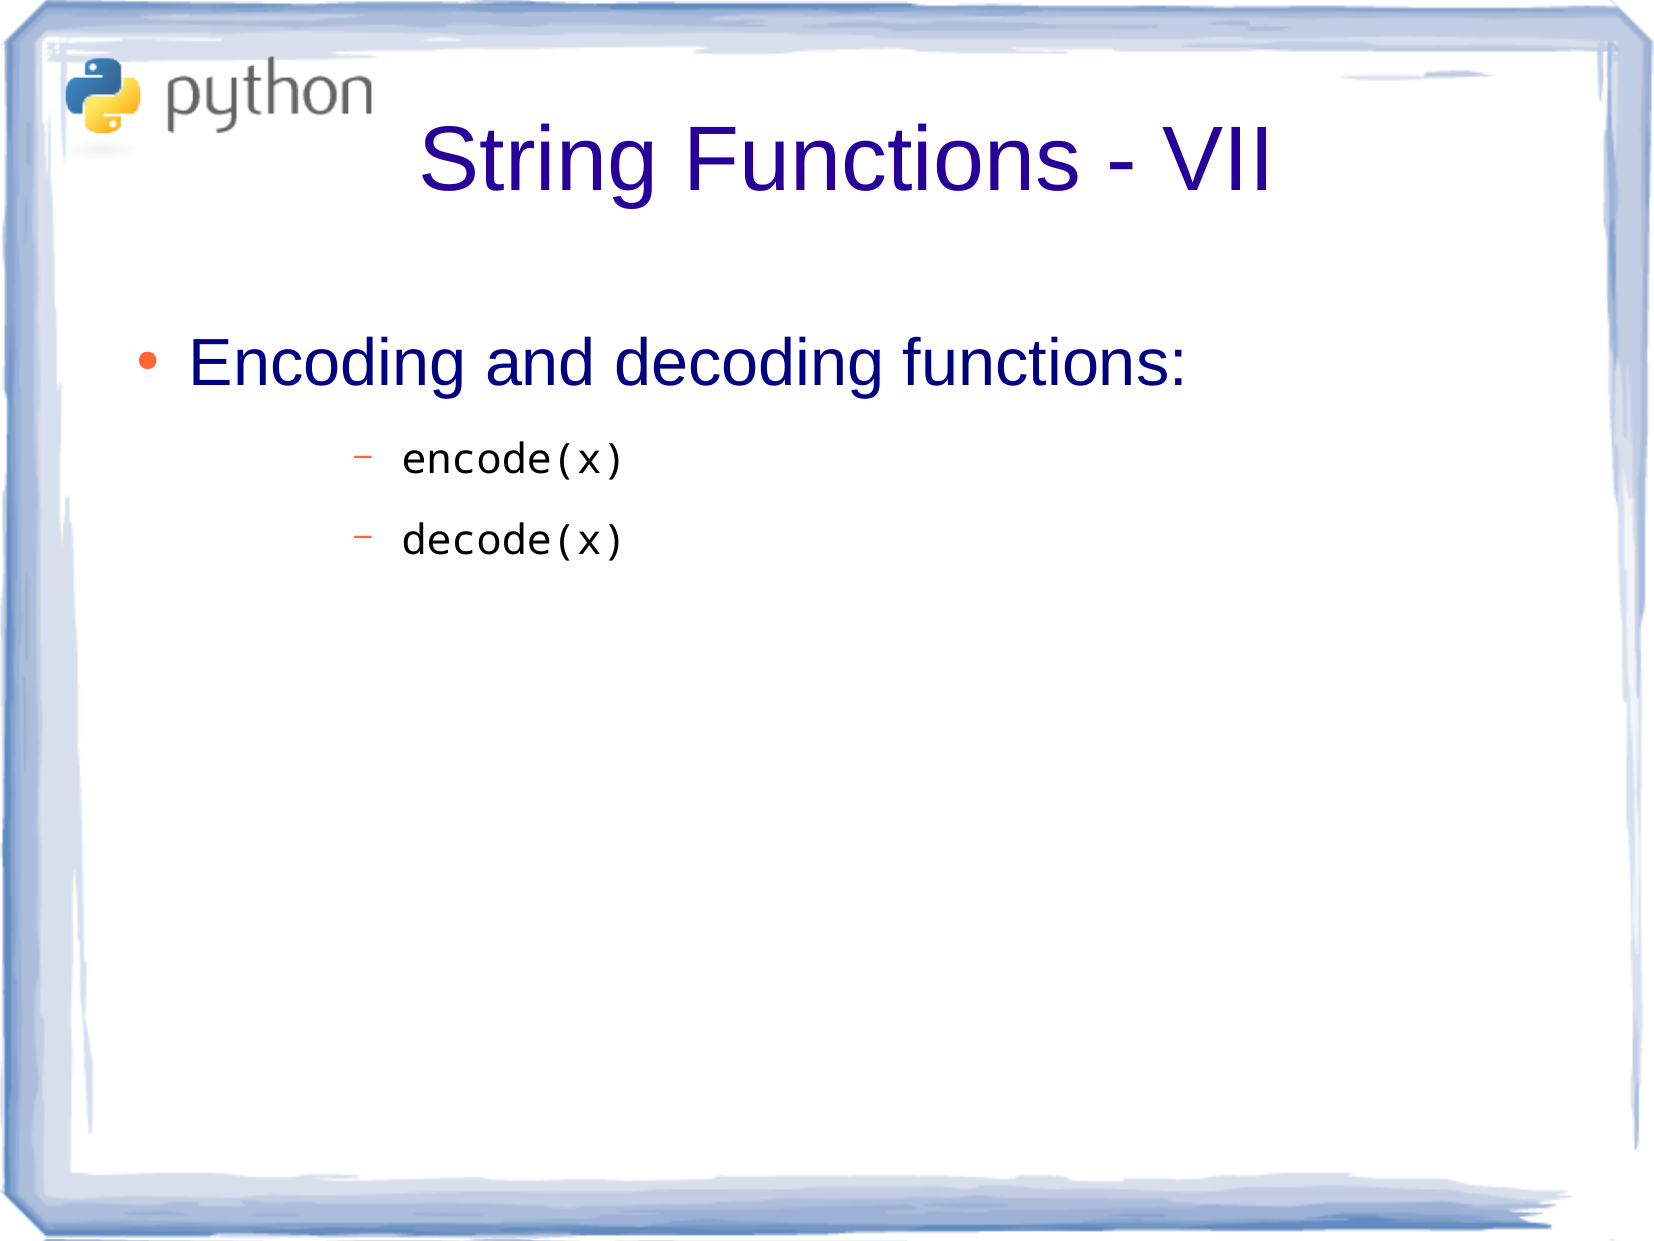

# String Functions - VII
Encoding and decoding functions:
encode(x)
decode(x)